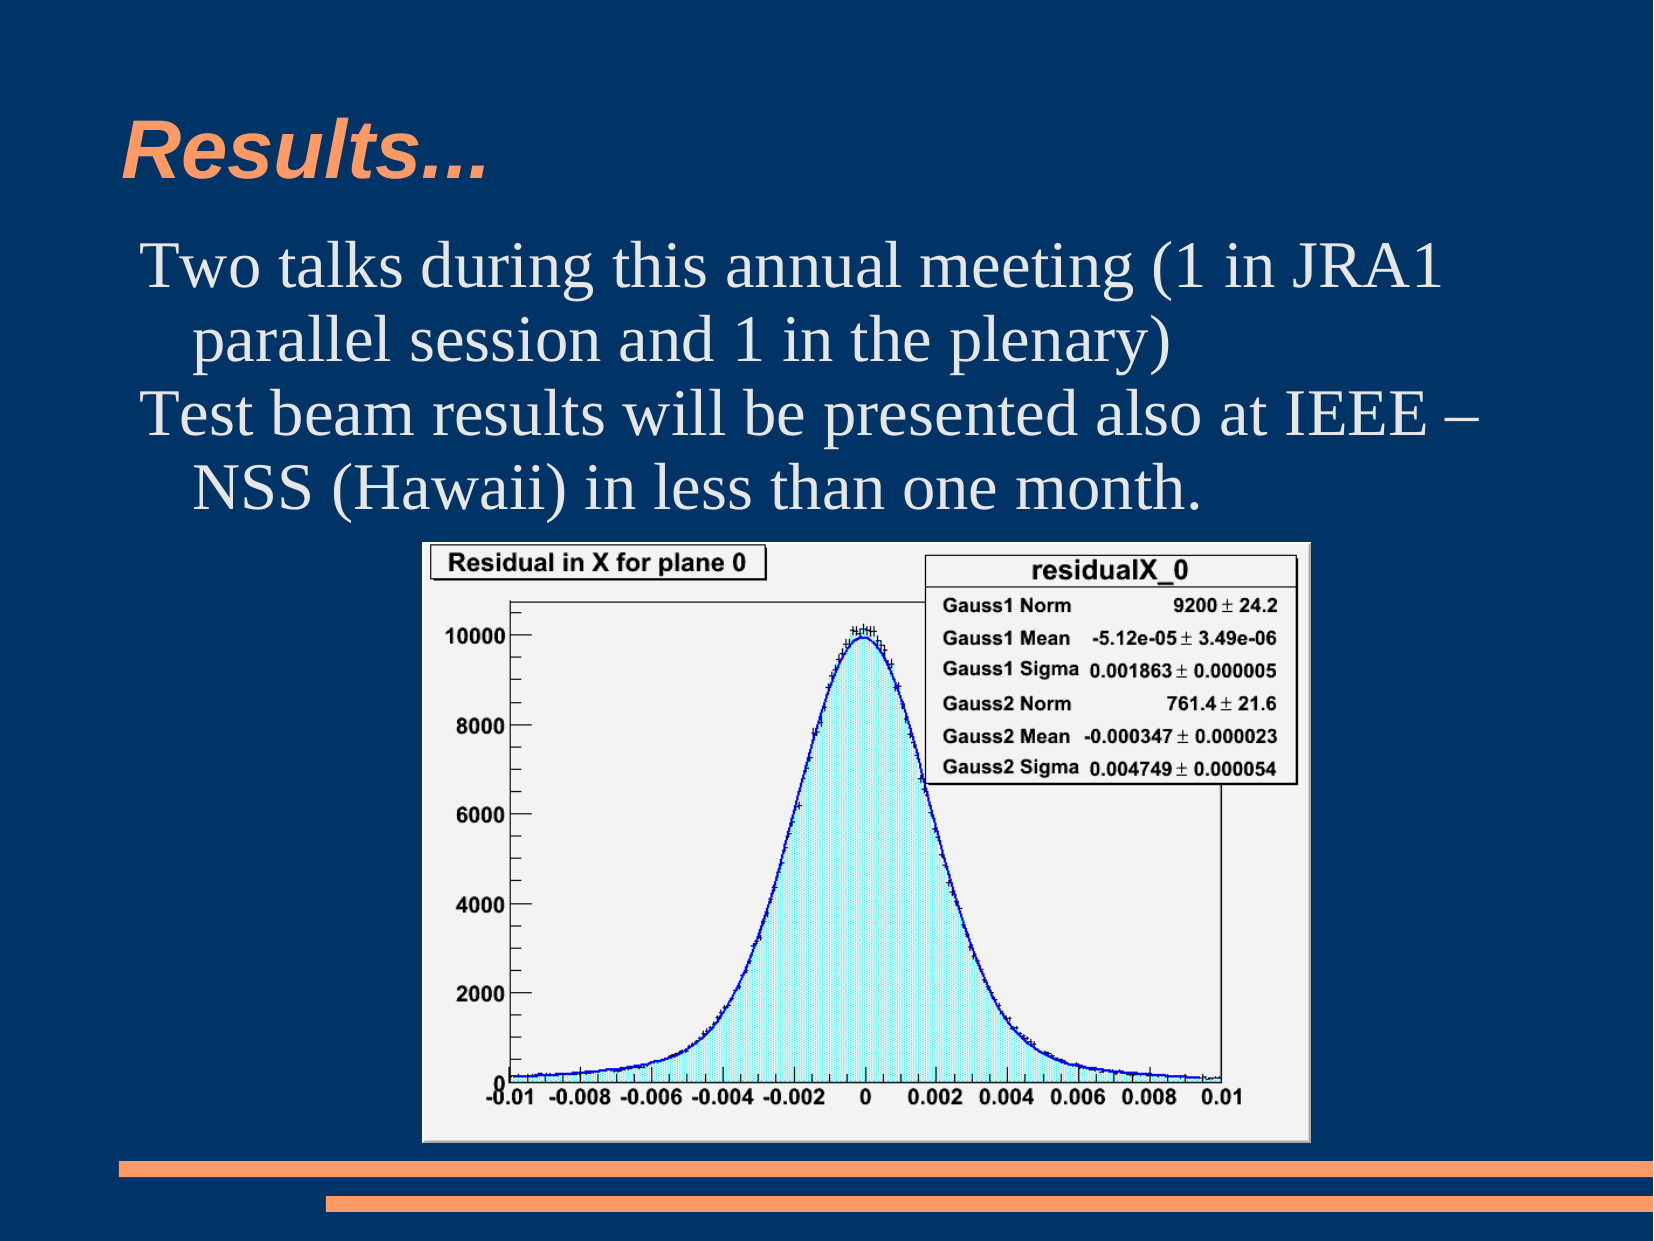

# Results...
Two talks during this annual meeting (1 in JRA1 parallel session and 1 in the plenary)
Test beam results will be presented also at IEEE – NSS (Hawaii) in less than one month.